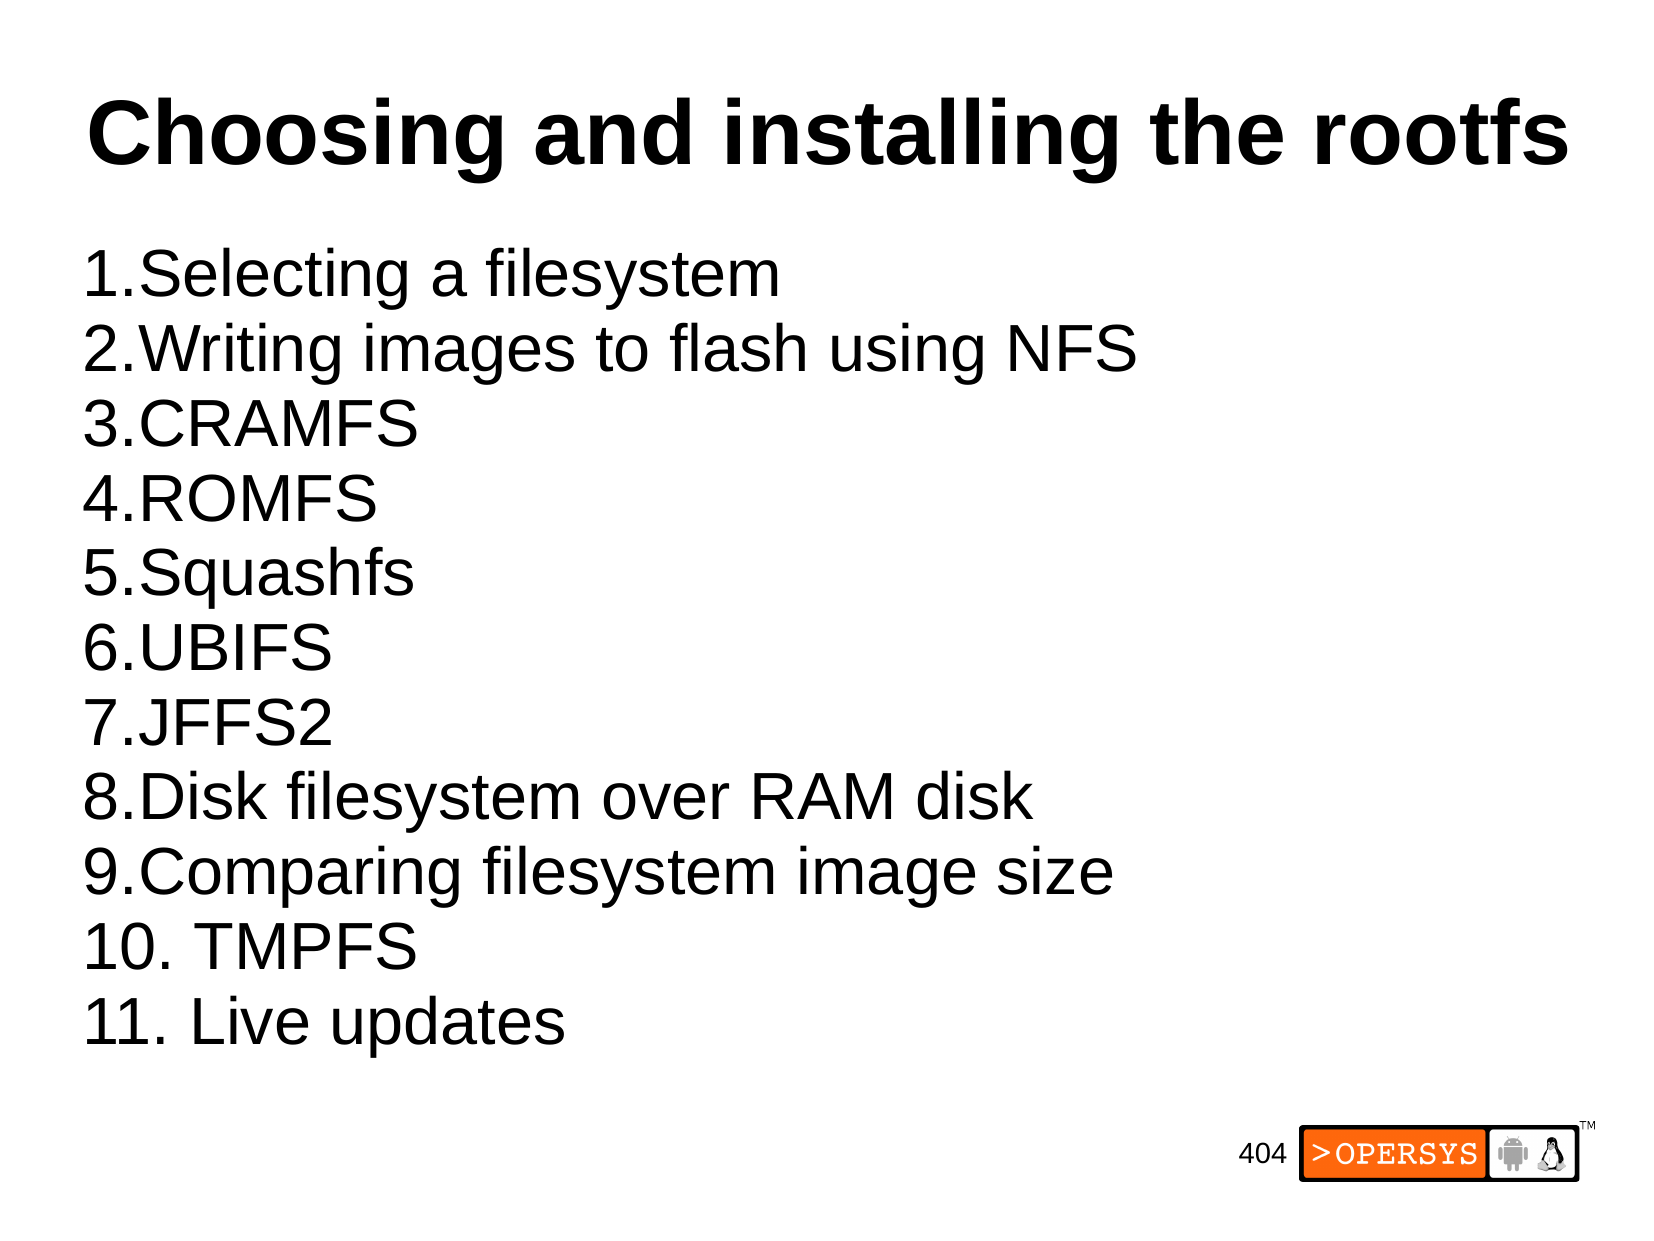

# Choosing and installing the rootfs
Selecting a filesystem
Writing images to flash using NFS
CRAMFS
ROMFS
Squashfs
UBIFS
JFFS2
Disk filesystem over RAM disk
Comparing filesystem image size
 TMPFS
 Live updates